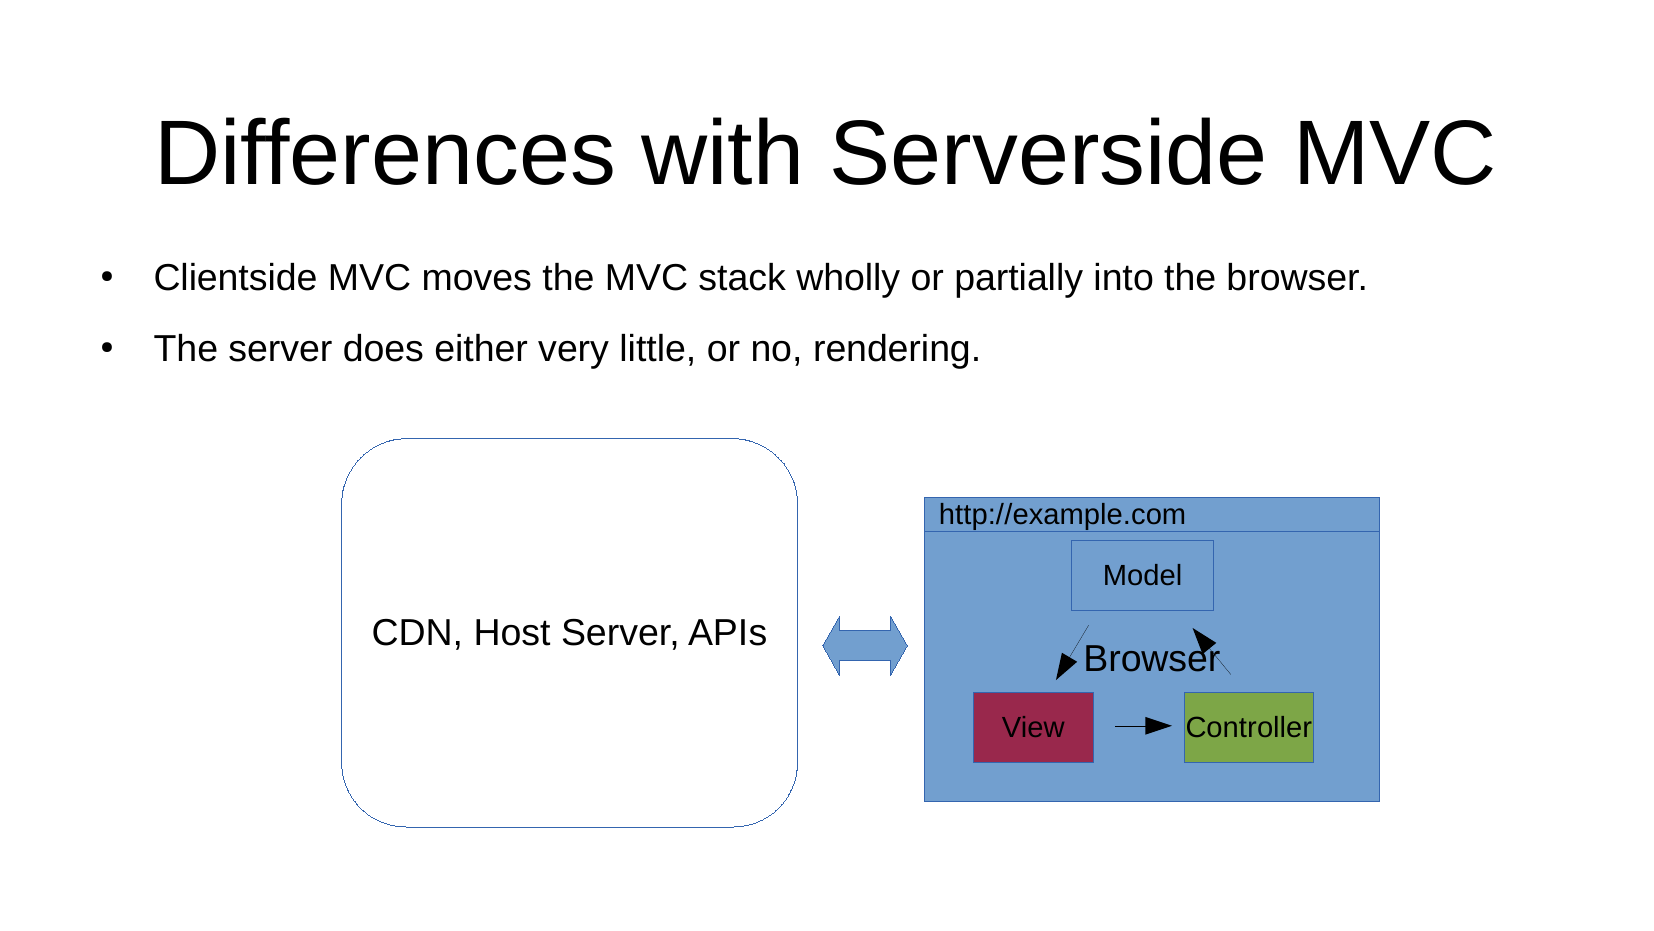

# Differences with Serverside MVC
Clientside MVC moves the MVC stack wholly or partially into the browser.
The server does either very little, or no, rendering.
CDN, Host Server, APIs
http://example.com
Browser
Model
View
Controller